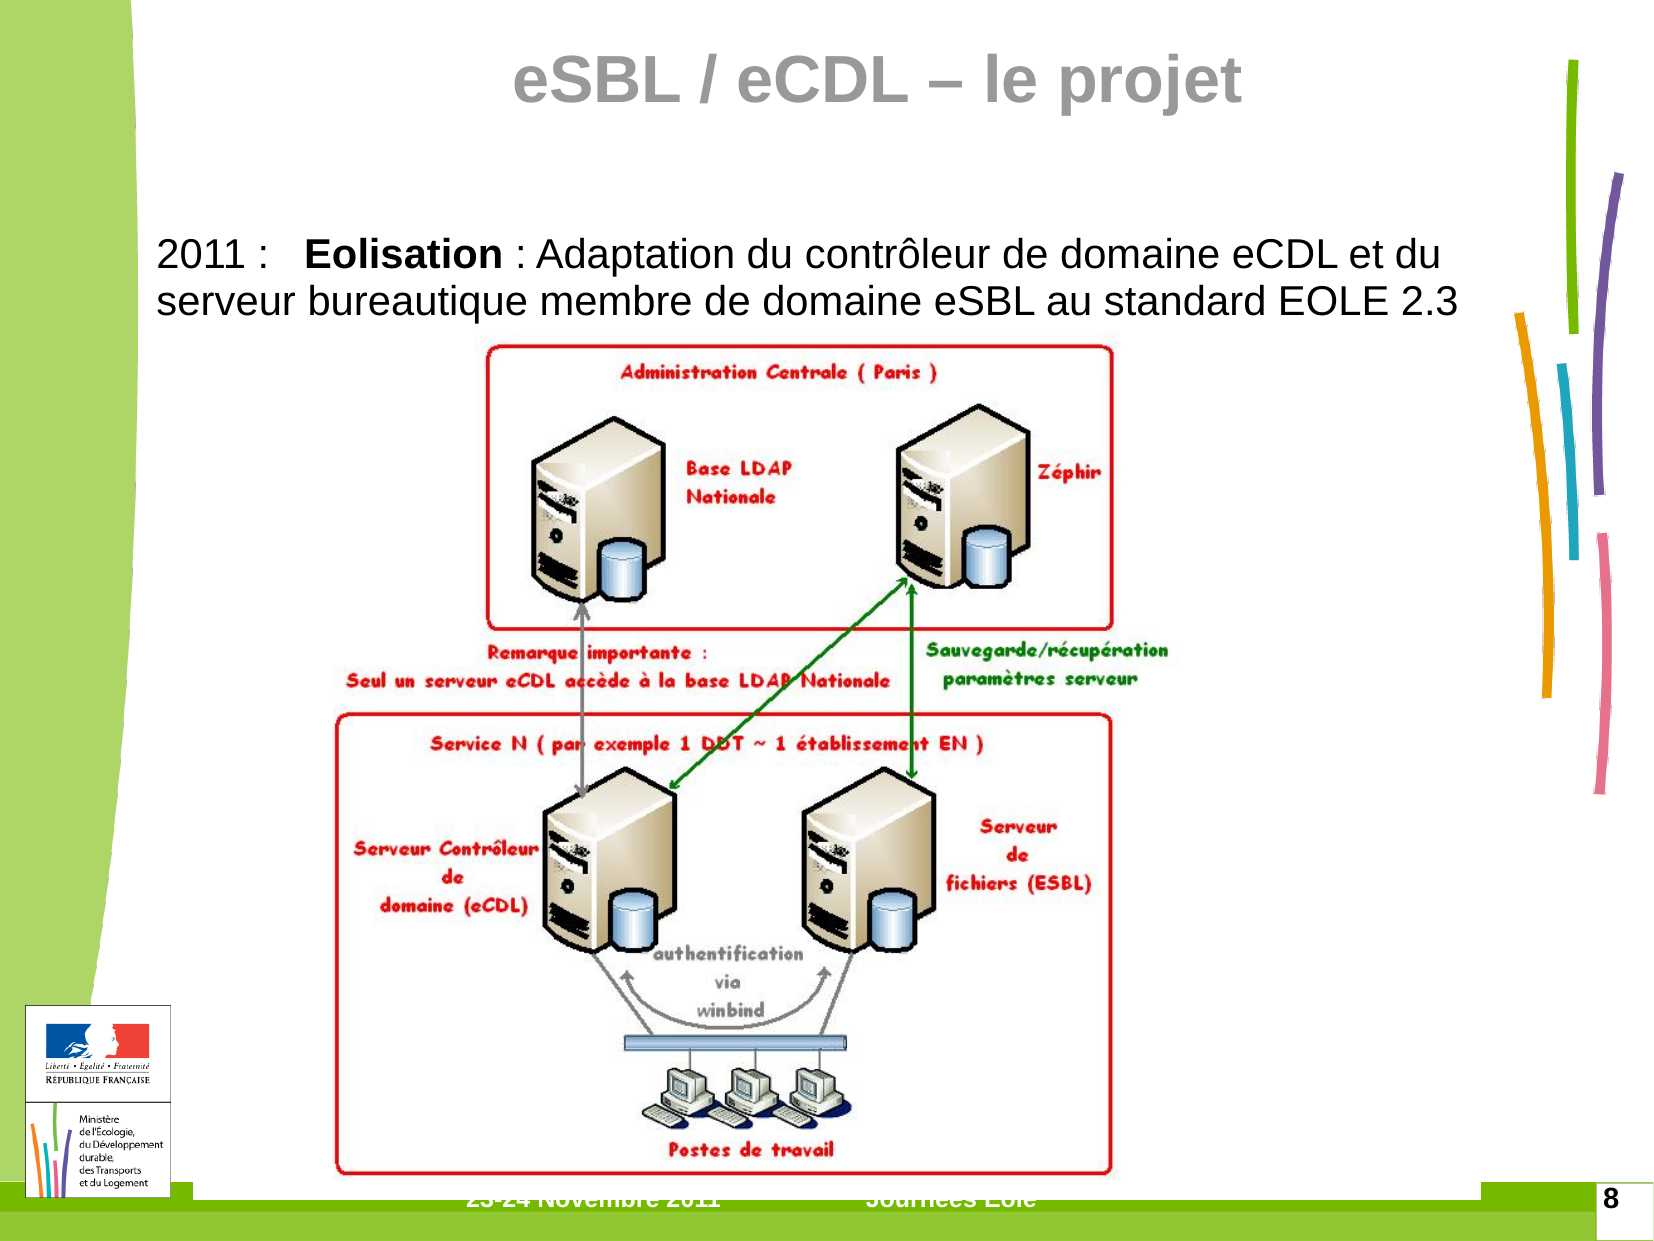

# eSBL / eCDL – le projet
2011 :	Eolisation : Adaptation du contrôleur de domaine eCDL et du serveur bureautique membre de domaine eSBL au standard EOLE 2.3
8
 SG/SPSSI/PSI septembre 2011
Schéma directeur des SI